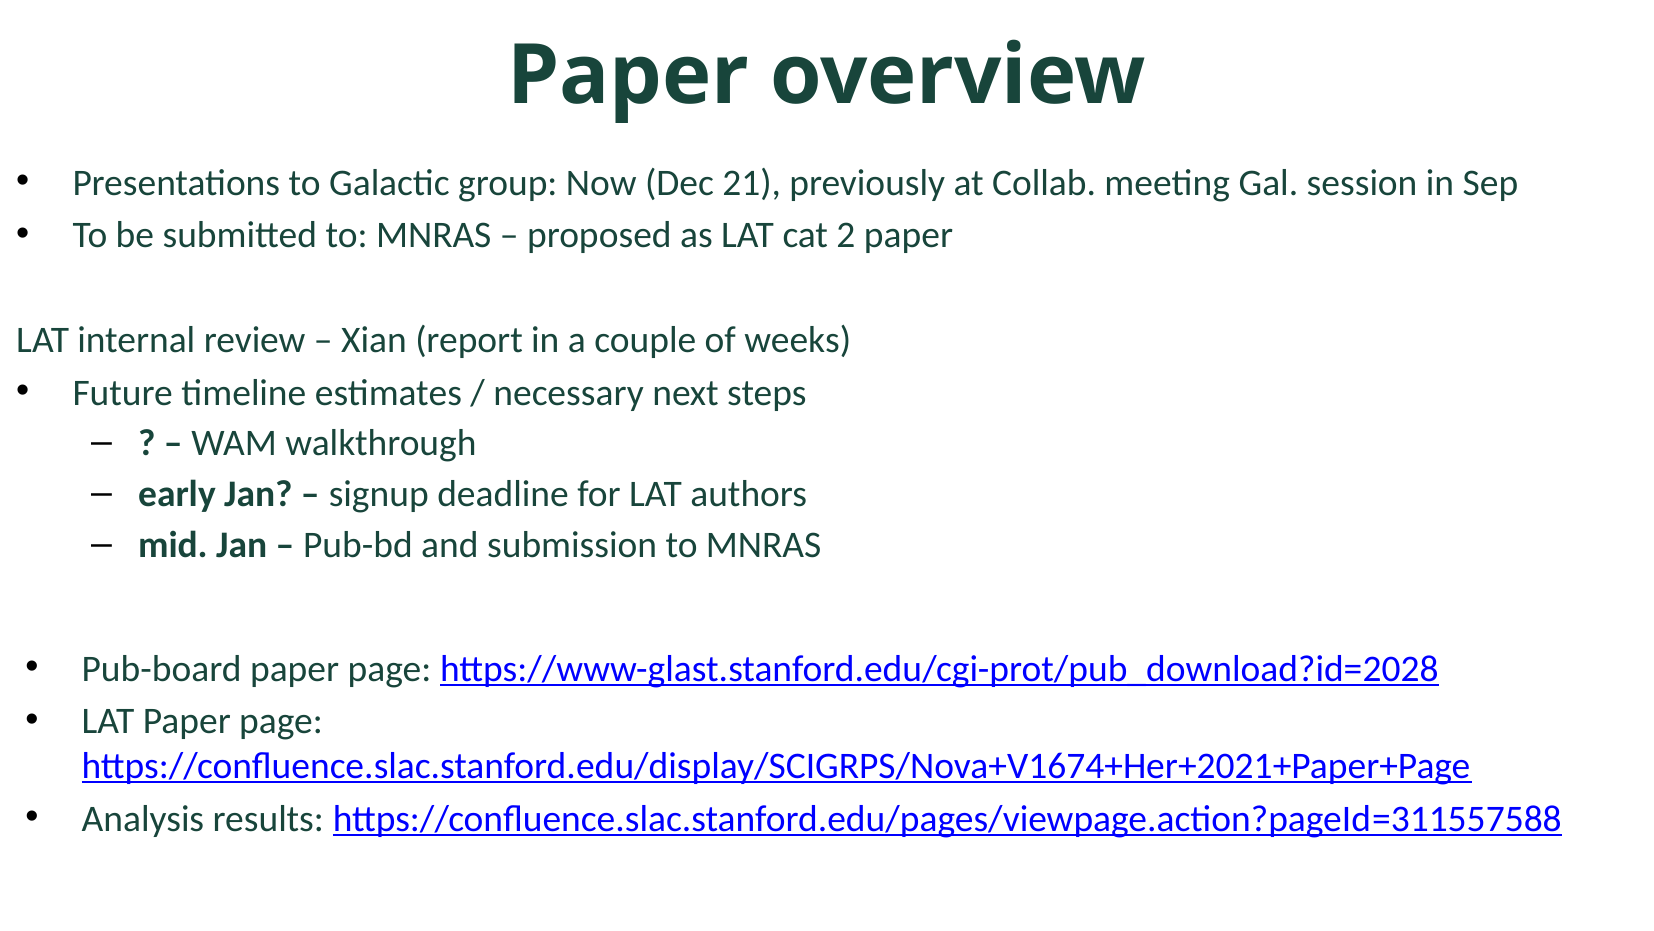

# Paper overview
Presentations to Galactic group: Now (Dec 21), previously at Collab. meeting Gal. session in Sep
To be submitted to: MNRAS – proposed as LAT cat 2 paper
LAT internal review – Xian (report in a couple of weeks)
Future timeline estimates / necessary next steps
? – WAM walkthrough
early Jan? – signup deadline for LAT authors
mid. Jan – Pub-bd and submission to MNRAS
Pub-board paper page: https://www-glast.stanford.edu/cgi-prot/pub_download?id=2028
LAT Paper page: https://confluence.slac.stanford.edu/display/SCIGRPS/Nova+V1674+Her+2021+Paper+Page
Analysis results: https://confluence.slac.stanford.edu/pages/viewpage.action?pageId=311557588